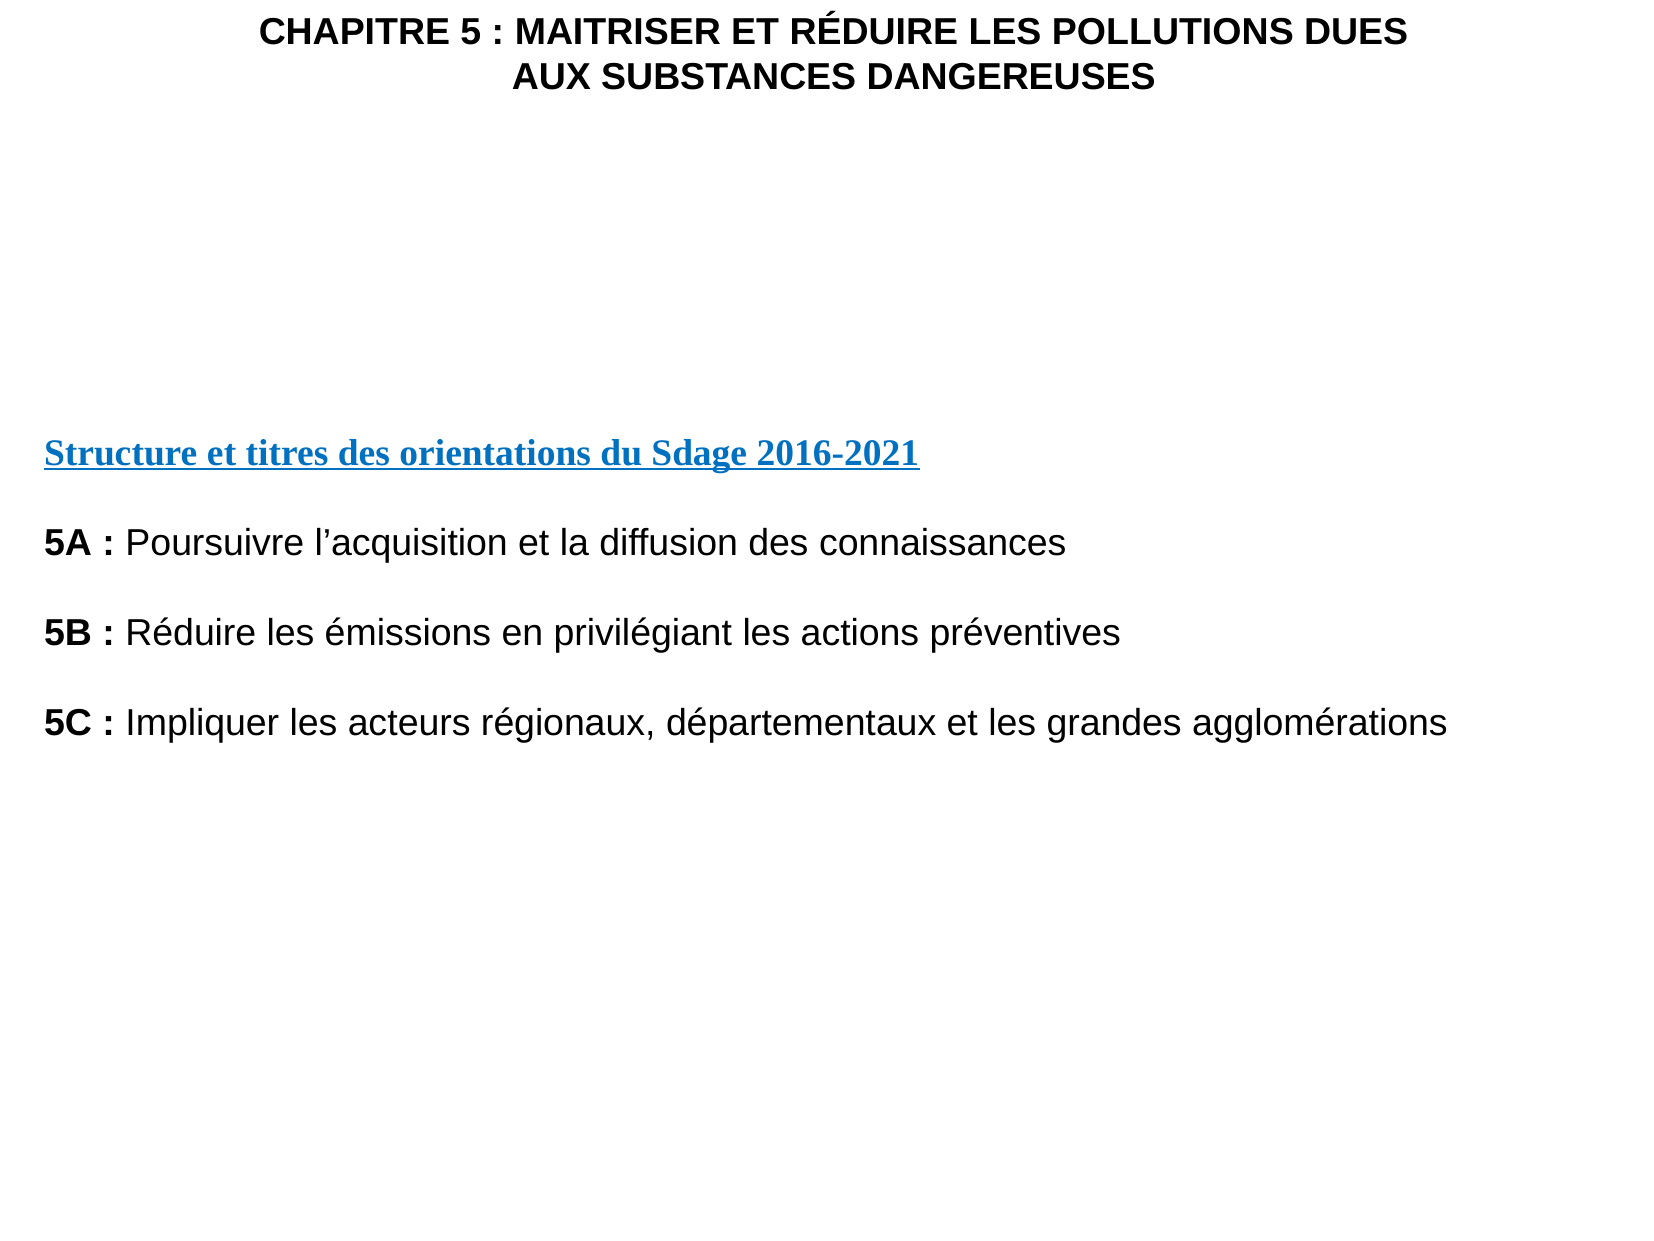

CHAPITRE 5 : MAITRISER ET RÉDUIRE LES POLLUTIONS DUES AUX SUBSTANCES DANGEREUSES
Structure et titres des orientations du Sdage 2016-2021
5A : Poursuivre l’acquisition et la diffusion des connaissances
5B : Réduire les émissions en privilégiant les actions préventives
5C : Impliquer les acteurs régionaux, départementaux et les grandes agglomérations